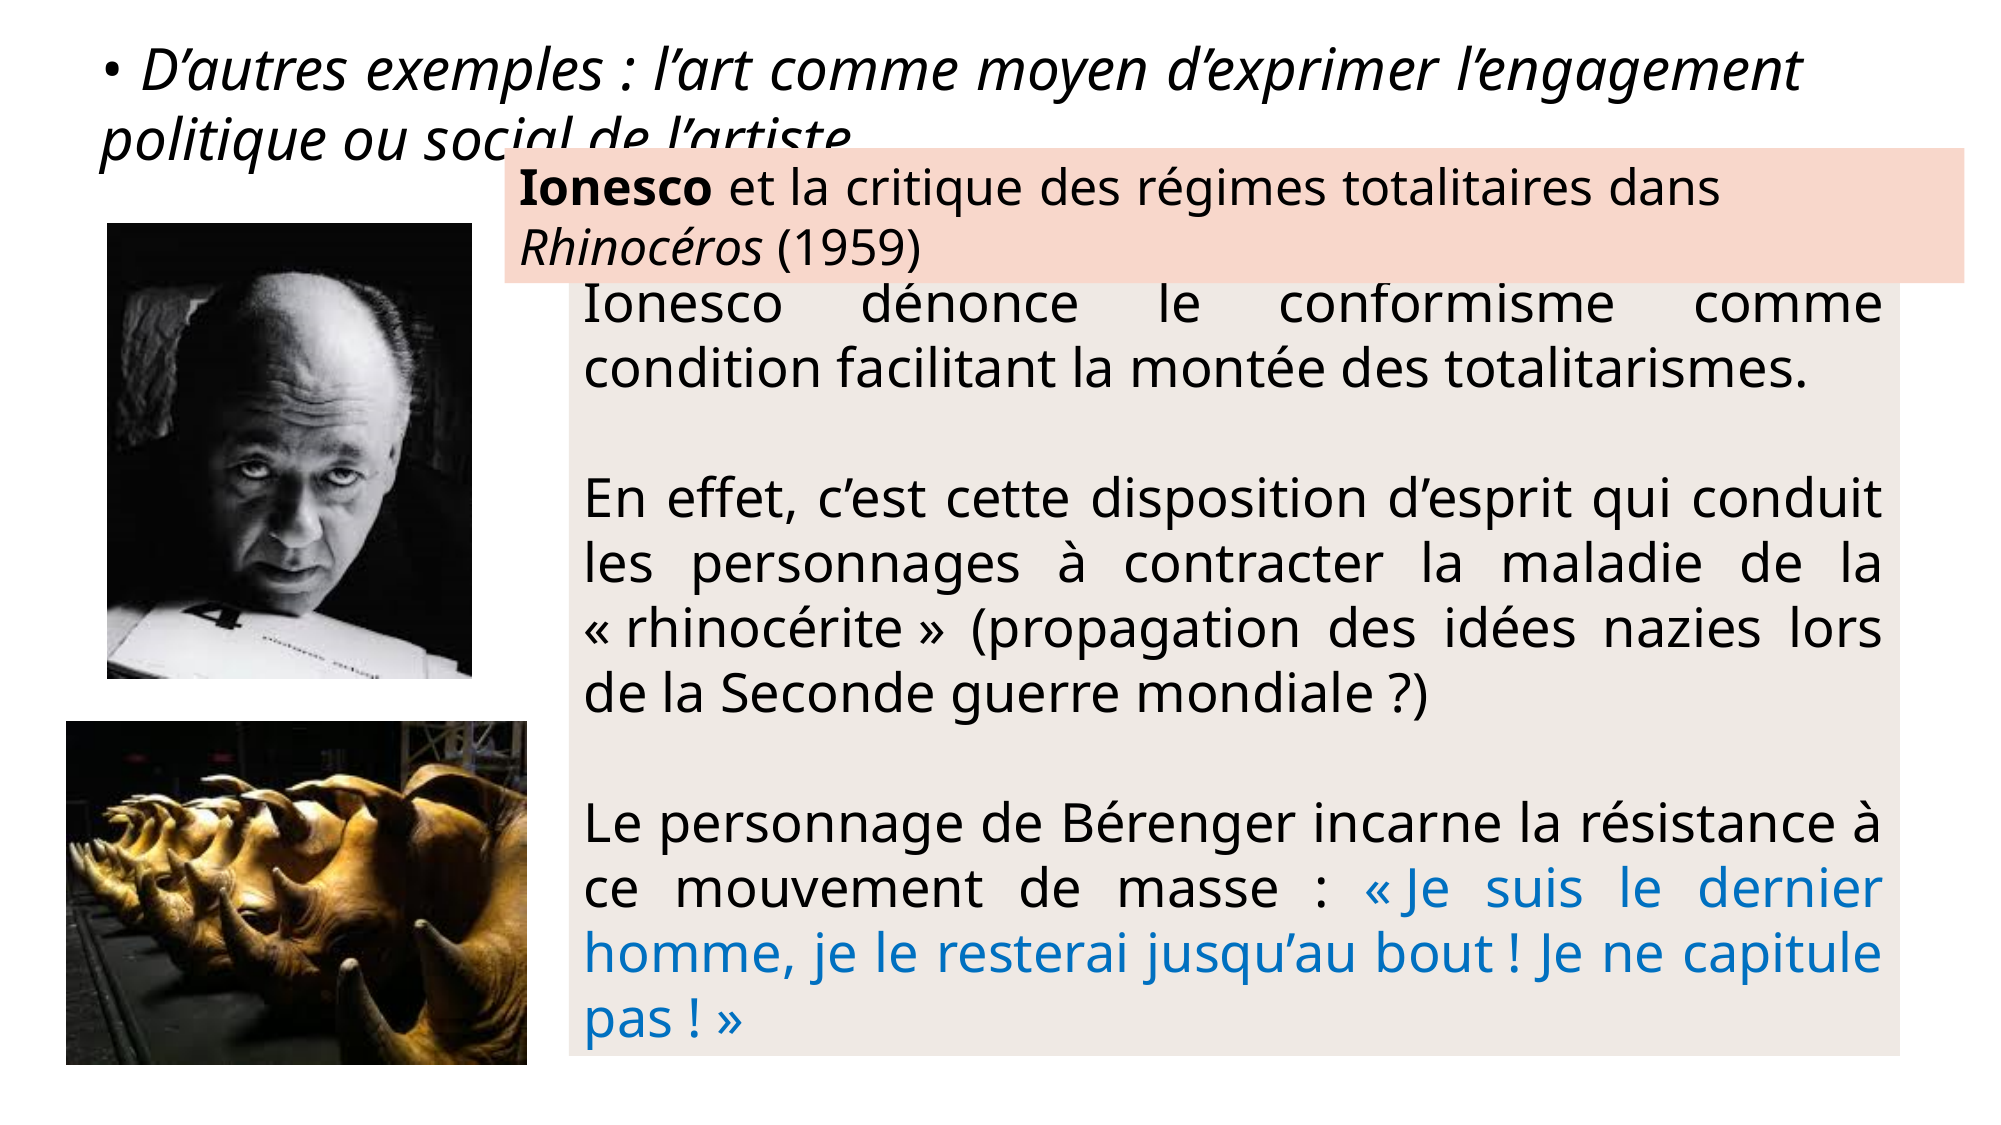

• D’autres exemples : l’art comme moyen d’exprimer l’engagement politique ou social de l’artiste
Ionesco et la critique des régimes totalitaires dans Rhinocéros (1959)
Ionesco dénonce le conformisme comme condition facilitant la montée des totalitarismes.
En effet, c’est cette disposition d’esprit qui conduit les personnages à contracter la maladie de la « rhinocérite » (propagation des idées nazies lors de la Seconde guerre mondiale ?)
Le personnage de Bérenger incarne la résistance à ce mouvement de masse : « Je suis le dernier homme, je le resterai jusqu’au bout ! Je ne capitule pas ! »